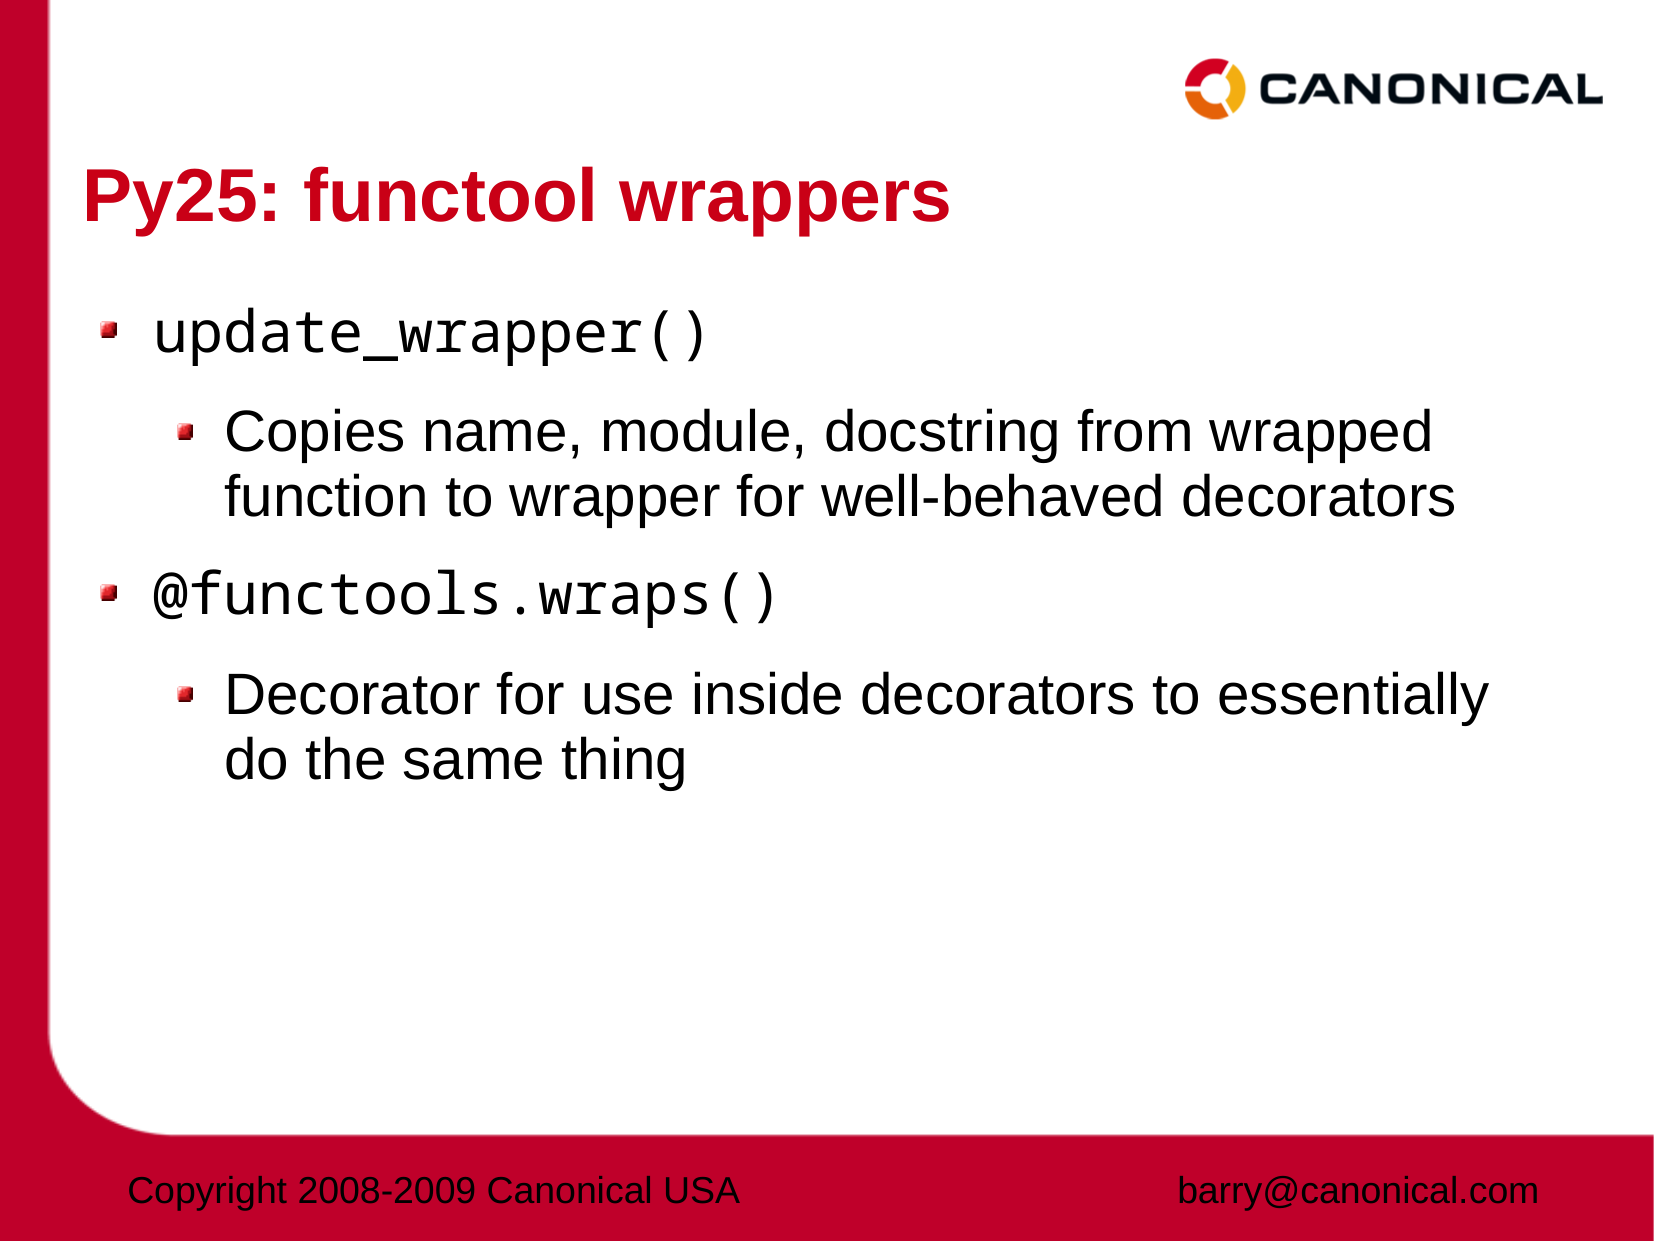

# Py25: functool wrappers
update_wrapper()
Copies name, module, docstring from wrapped function to wrapper for well-behaved decorators
@functools.wraps()
Decorator for use inside decorators to essentially do the same thing